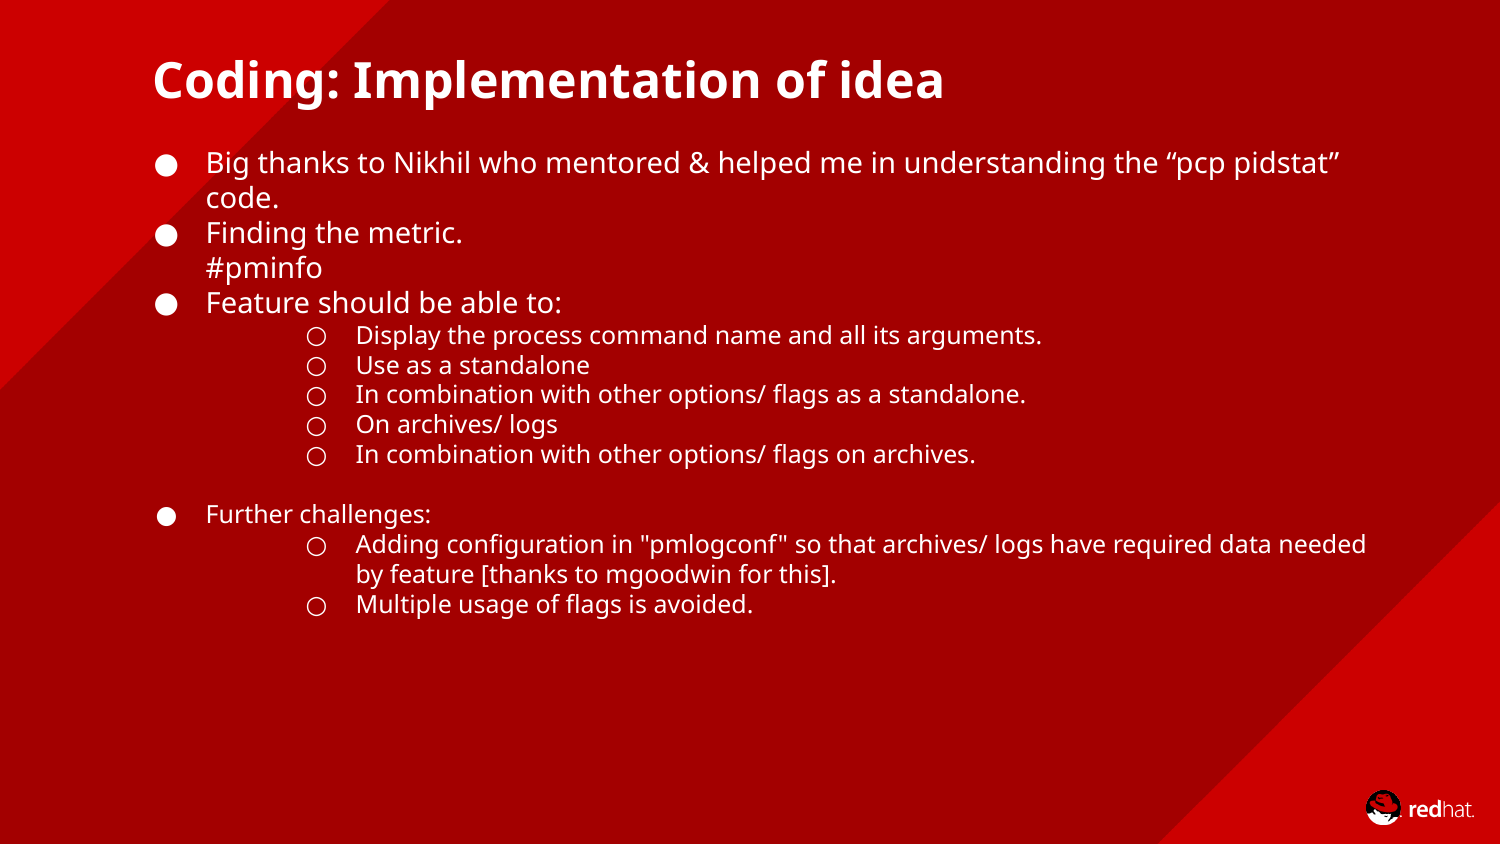

# Coding: Implementation of idea
Big thanks to Nikhil who mentored & helped me in understanding the “pcp pidstat” code.
Finding the metric.
#pminfo
Feature should be able to:
Display the process command name and all its arguments.
Use as a standalone
In combination with other options/ flags as a standalone.
On archives/ logs
In combination with other options/ flags on archives.
Further challenges:
Adding configuration in "pmlogconf" so that archives/ logs have required data needed by feature [thanks to mgoodwin for this].
Multiple usage of flags is avoided.